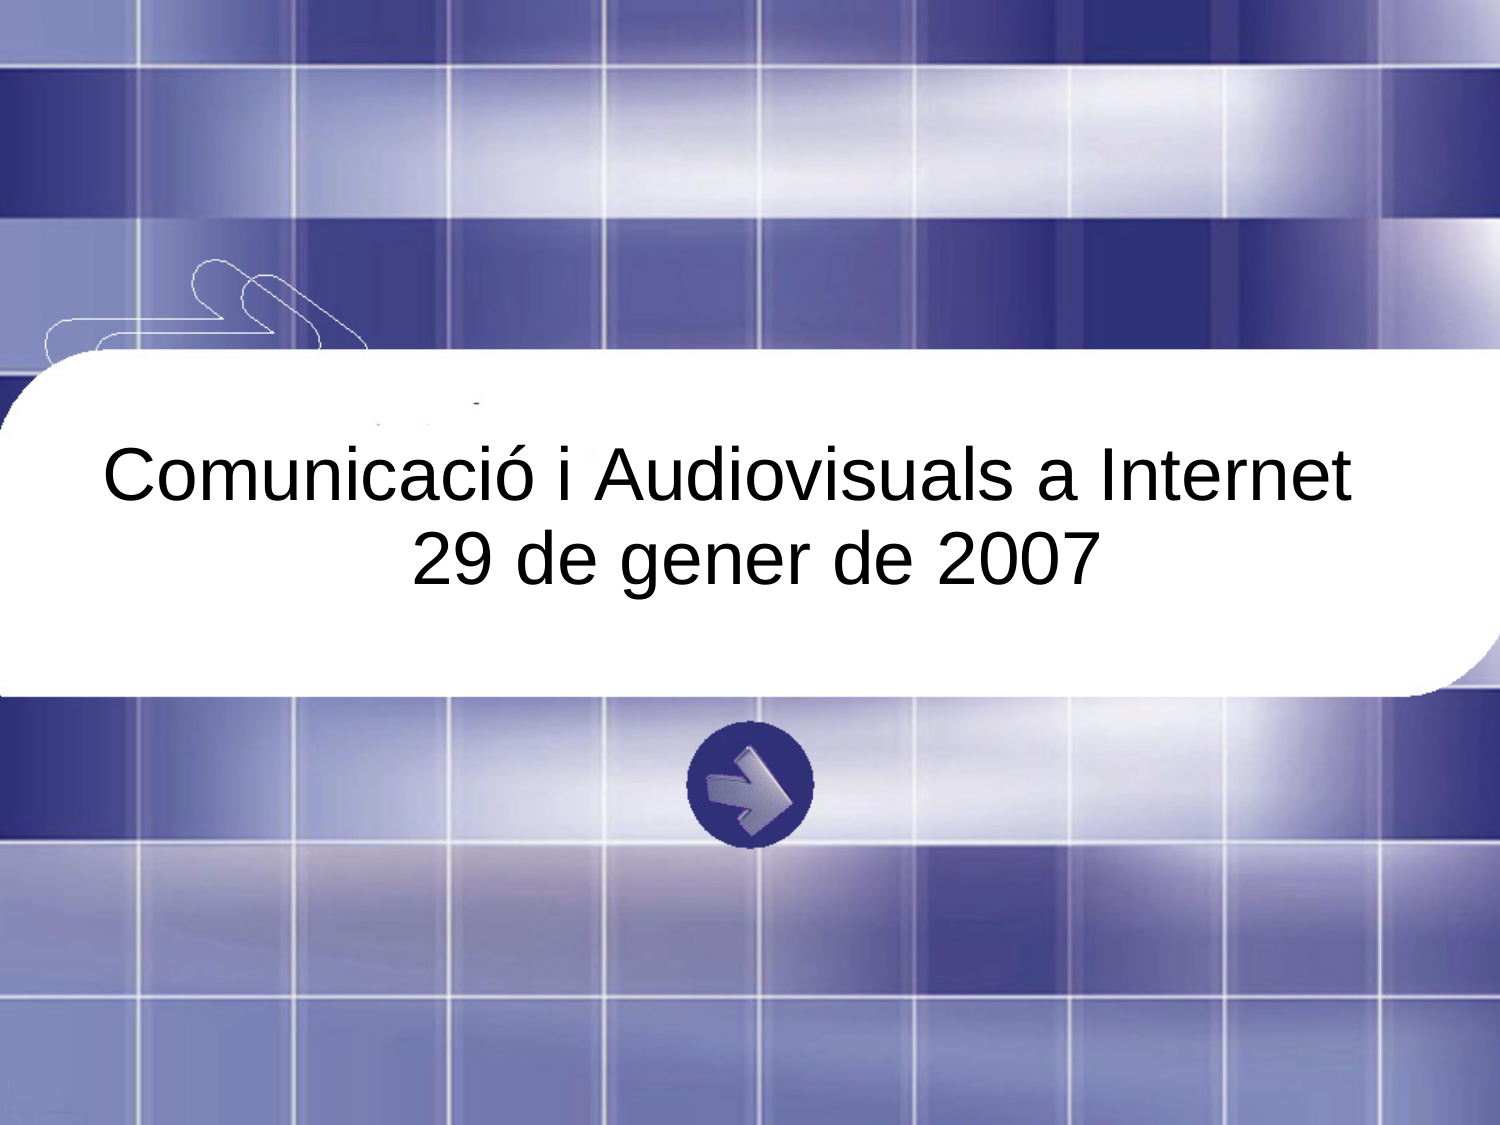

Comunicació i Audiovisuals a Internet
29 de gener de 2007